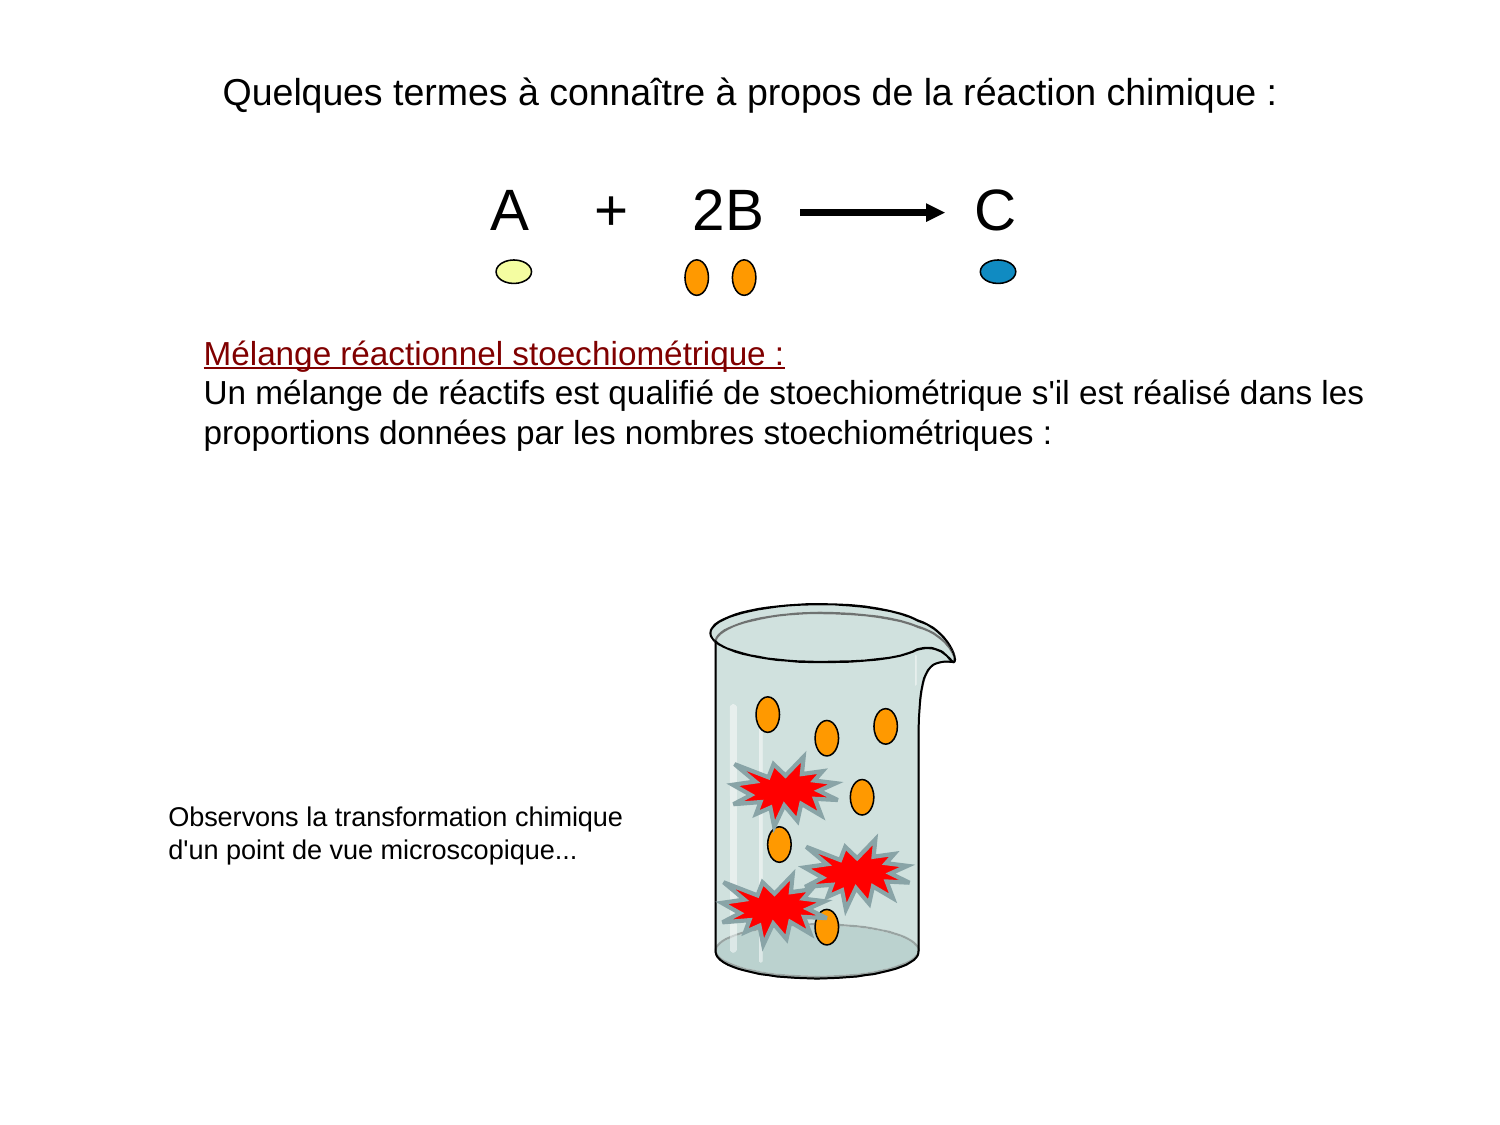

Quelques termes à connaître à propos de la réaction chimique :
# A + 2B C
Mélange réactionnel stoechiométrique :
Un mélange de réactifs est qualifié de stoechiométrique s'il est réalisé dans les proportions données par les nombres stoechiométriques :
Observons la transformation chimique d'un point de vue microscopique...